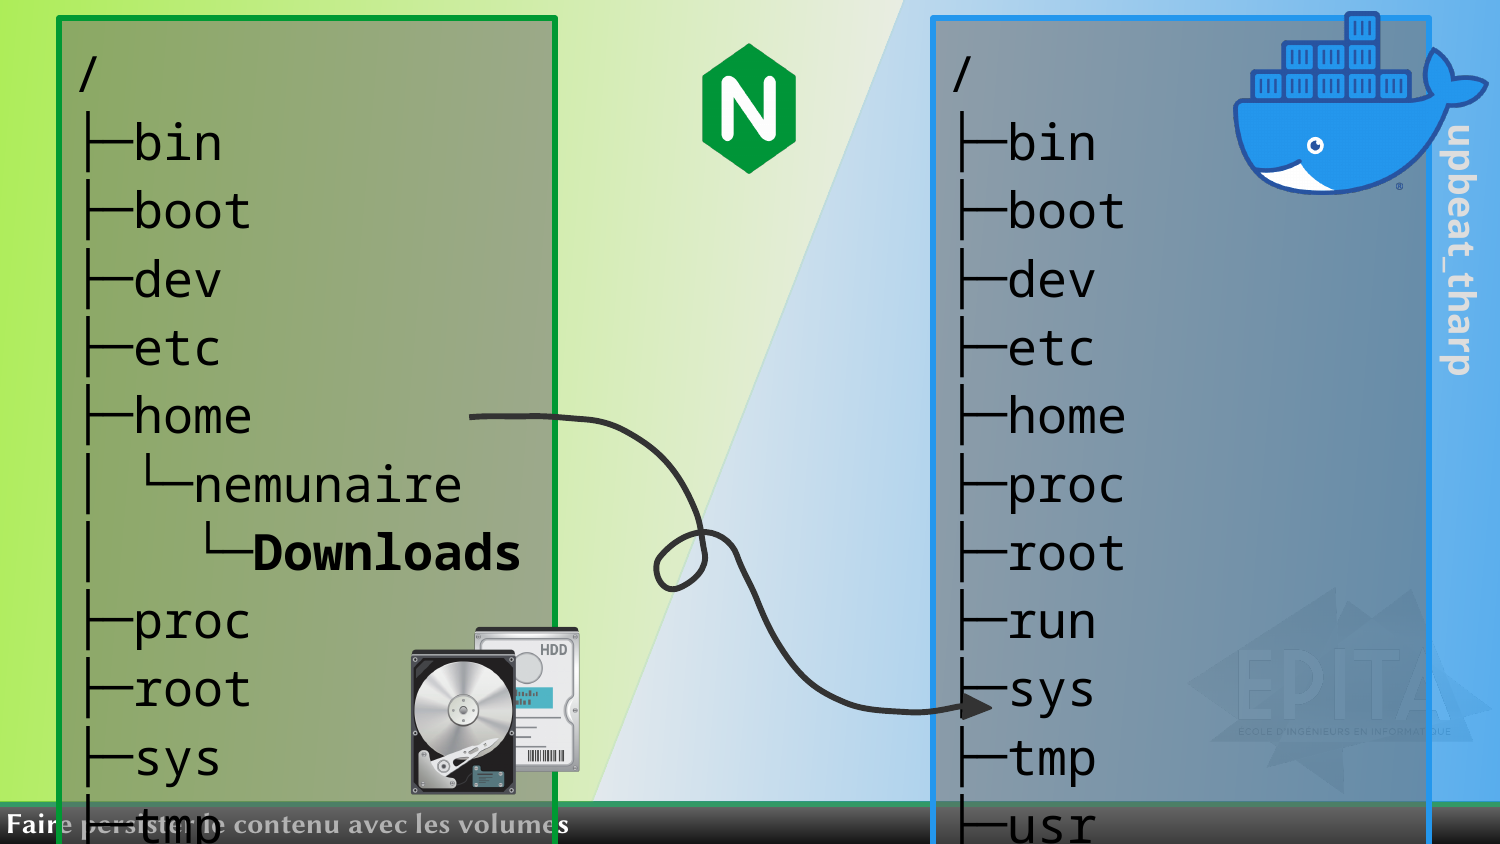

/
├─bin
├─boot
├─dev
├─etc
├─home
│ └─nemunaire
│ └─Downloads
├─proc
├─root
├─sys
├─tmp
├─usr
└─var
/
├─bin
├─boot
├─dev
├─etc
├─home
├─proc
├─root
├─run
├─sys
├─tmp
├─usr
└─var
 └─www
upbeat_tharp
# Faire persister le contenu avec les volumes